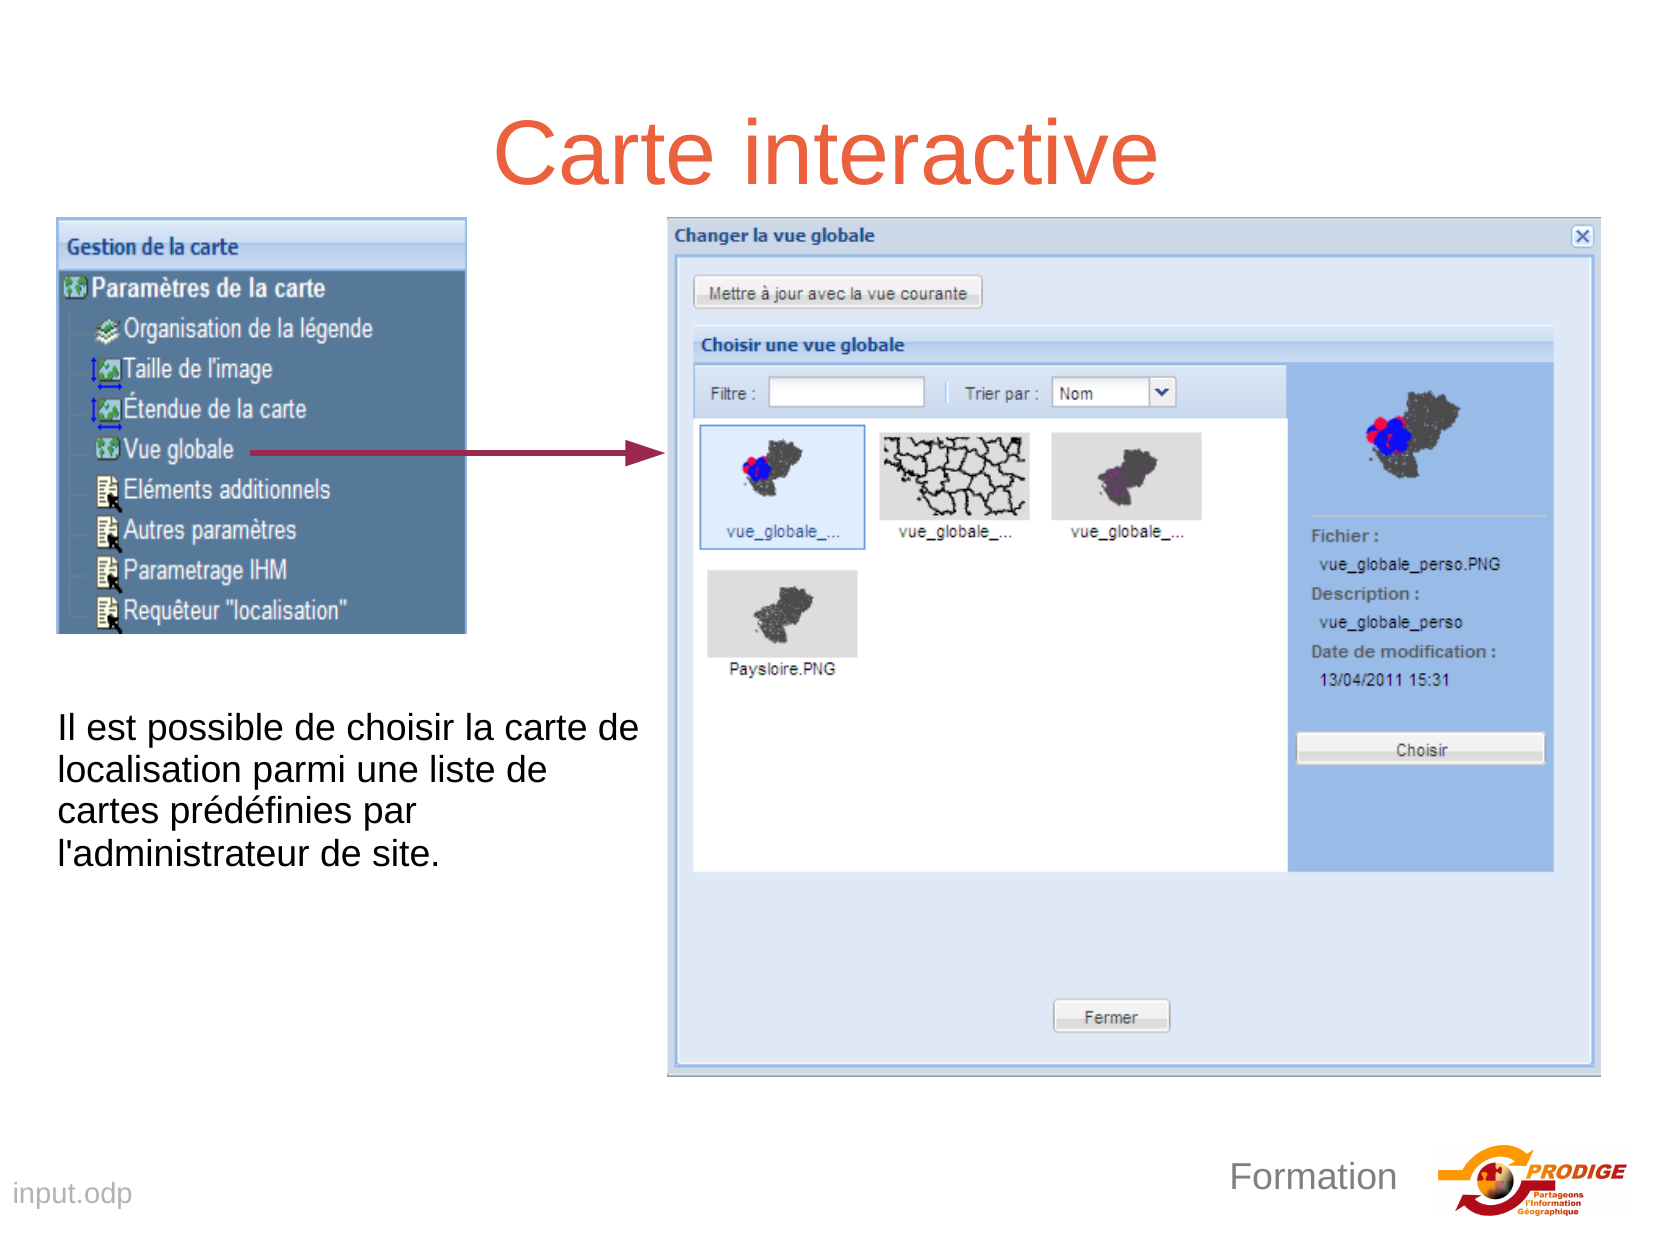

# Carte interactive
Il est possible de choisir la carte de
localisation parmi une liste de
cartes prédéfinies par
l'administrateur de site.